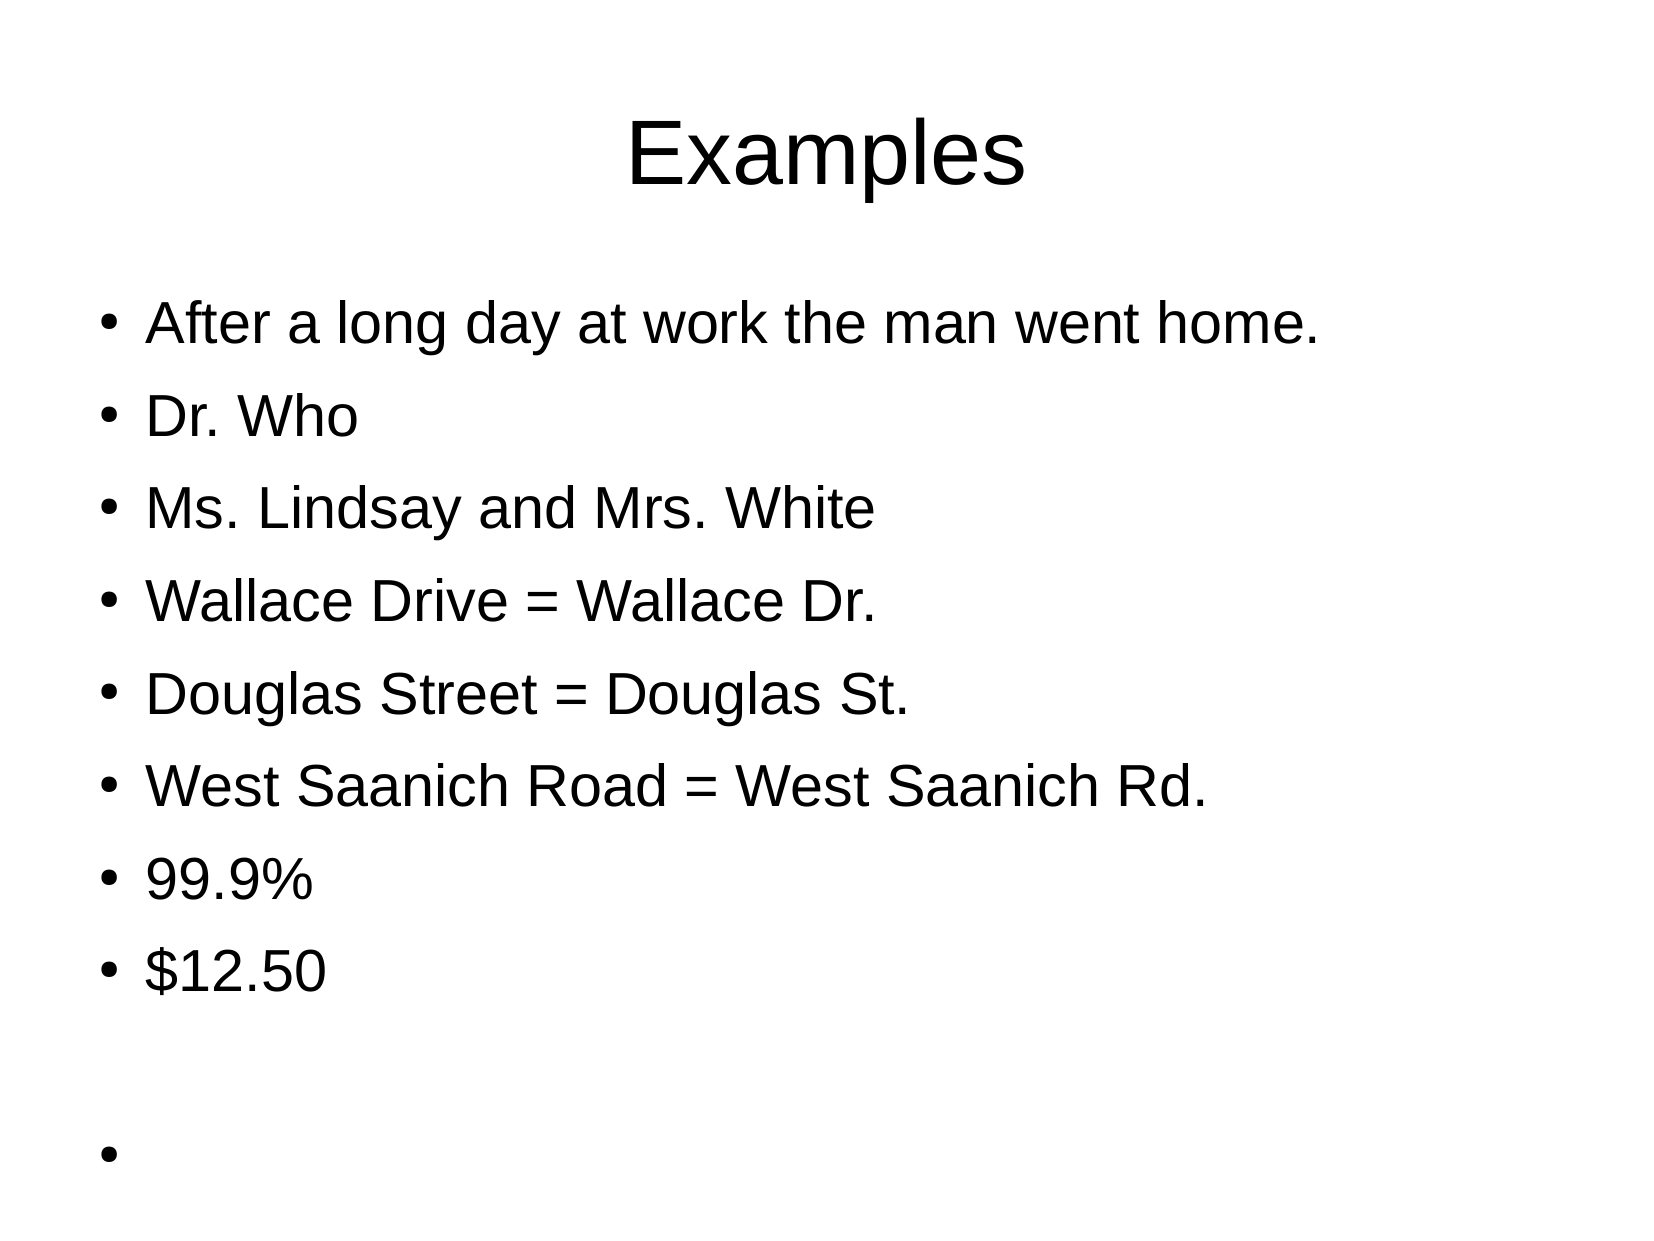

# Examples
After a long day at work the man went home.
Dr. Who
Ms. Lindsay and Mrs. White
Wallace Drive = Wallace Dr.
Douglas Street = Douglas St.
West Saanich Road = West Saanich Rd.
99.9%
$12.50